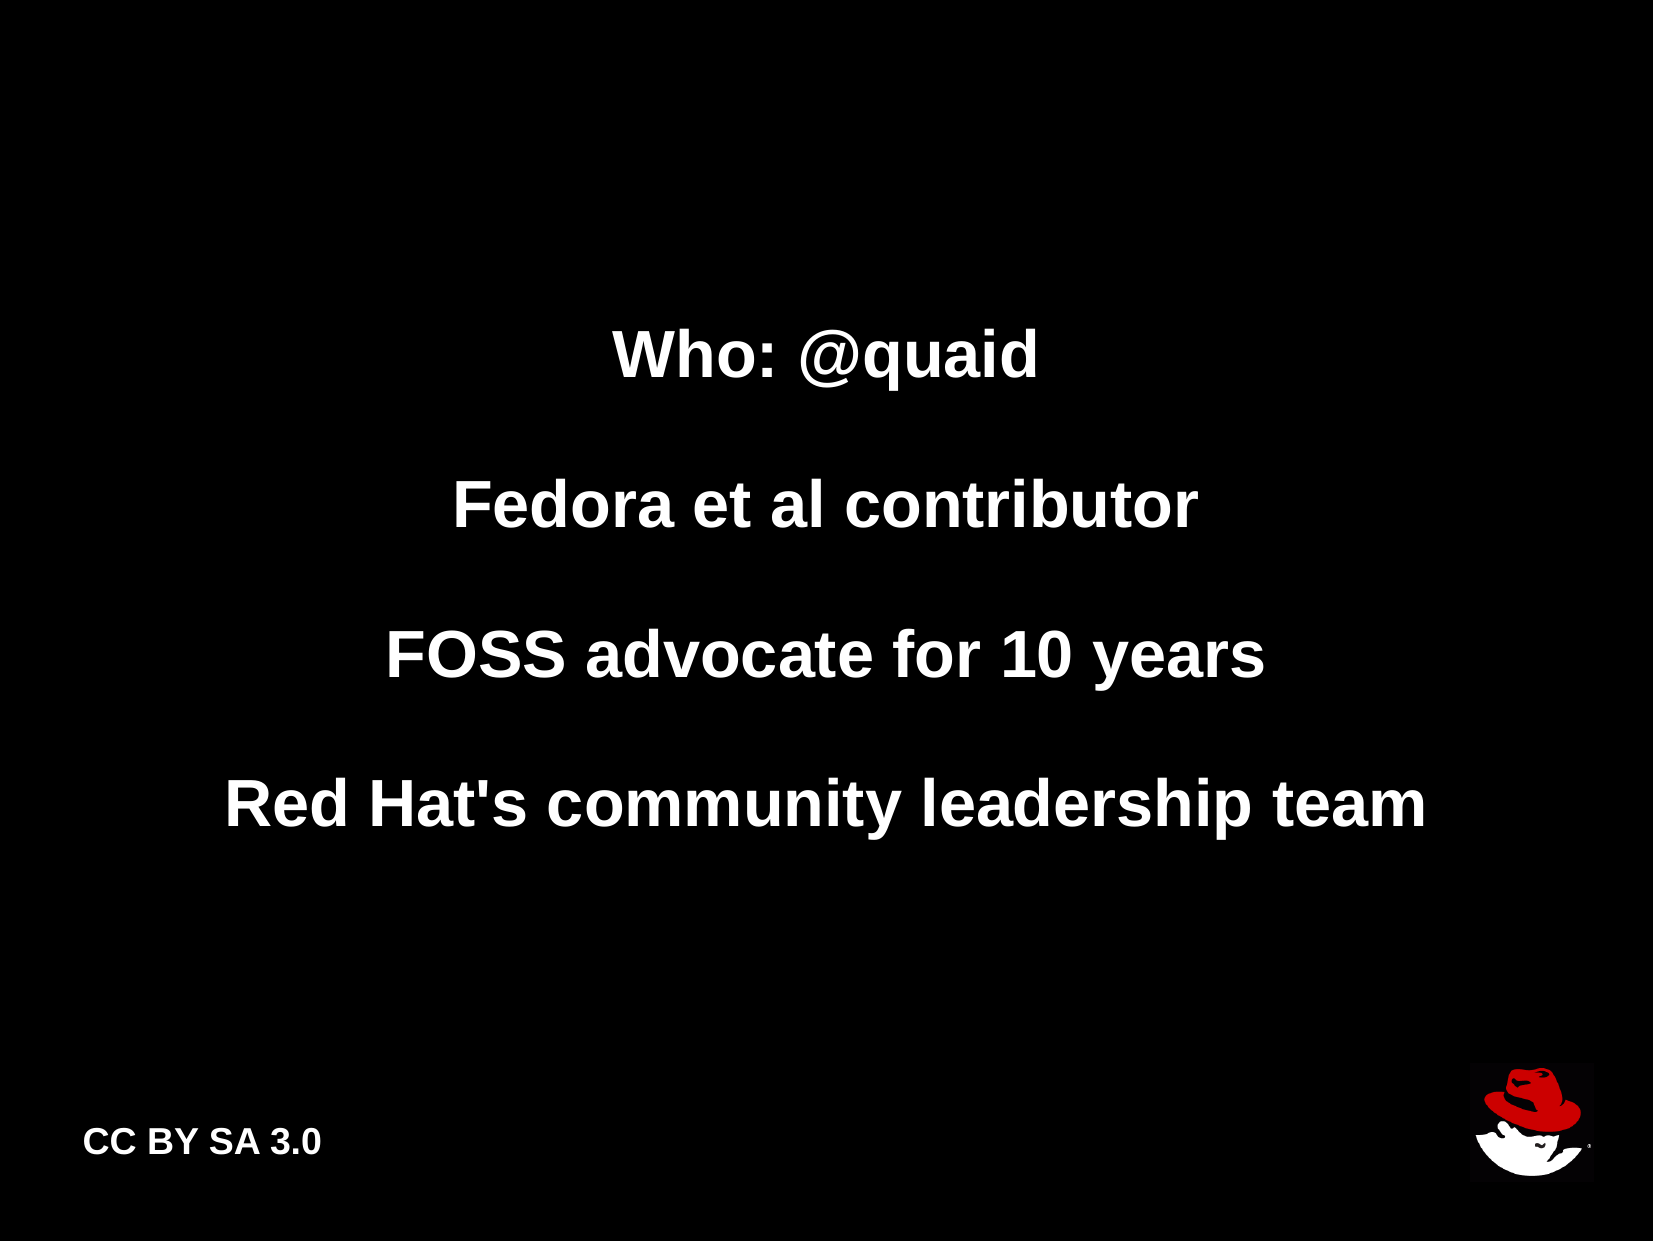

# Who: @quaid
Fedora et al contributor
FOSS advocate for 10 years
Red Hat's community leadership team
CC BY SA 3.0